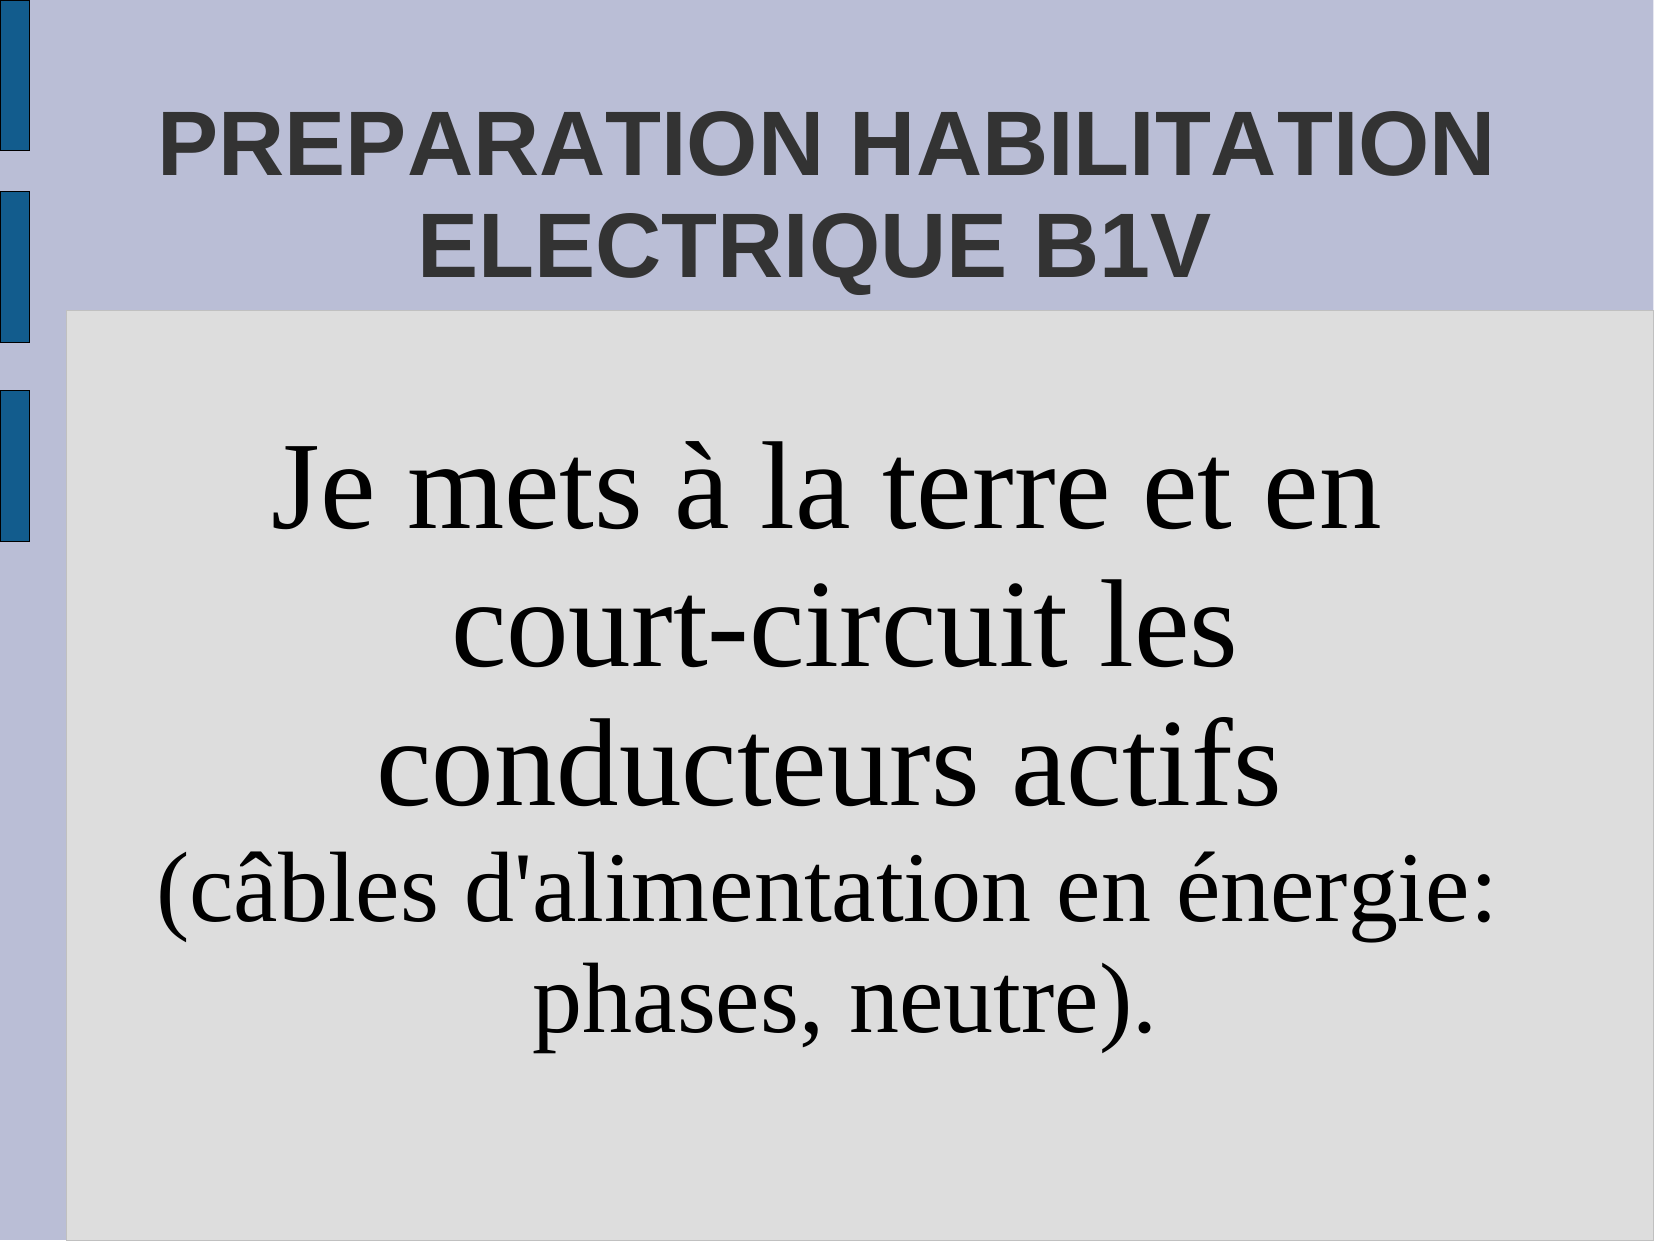

# PREPARATION HABILITATION ELECTRIQUE B1V
Je mets à la terre et en court-circuit les conducteurs actifs
(câbles d'alimentation en énergie: phases, neutre).